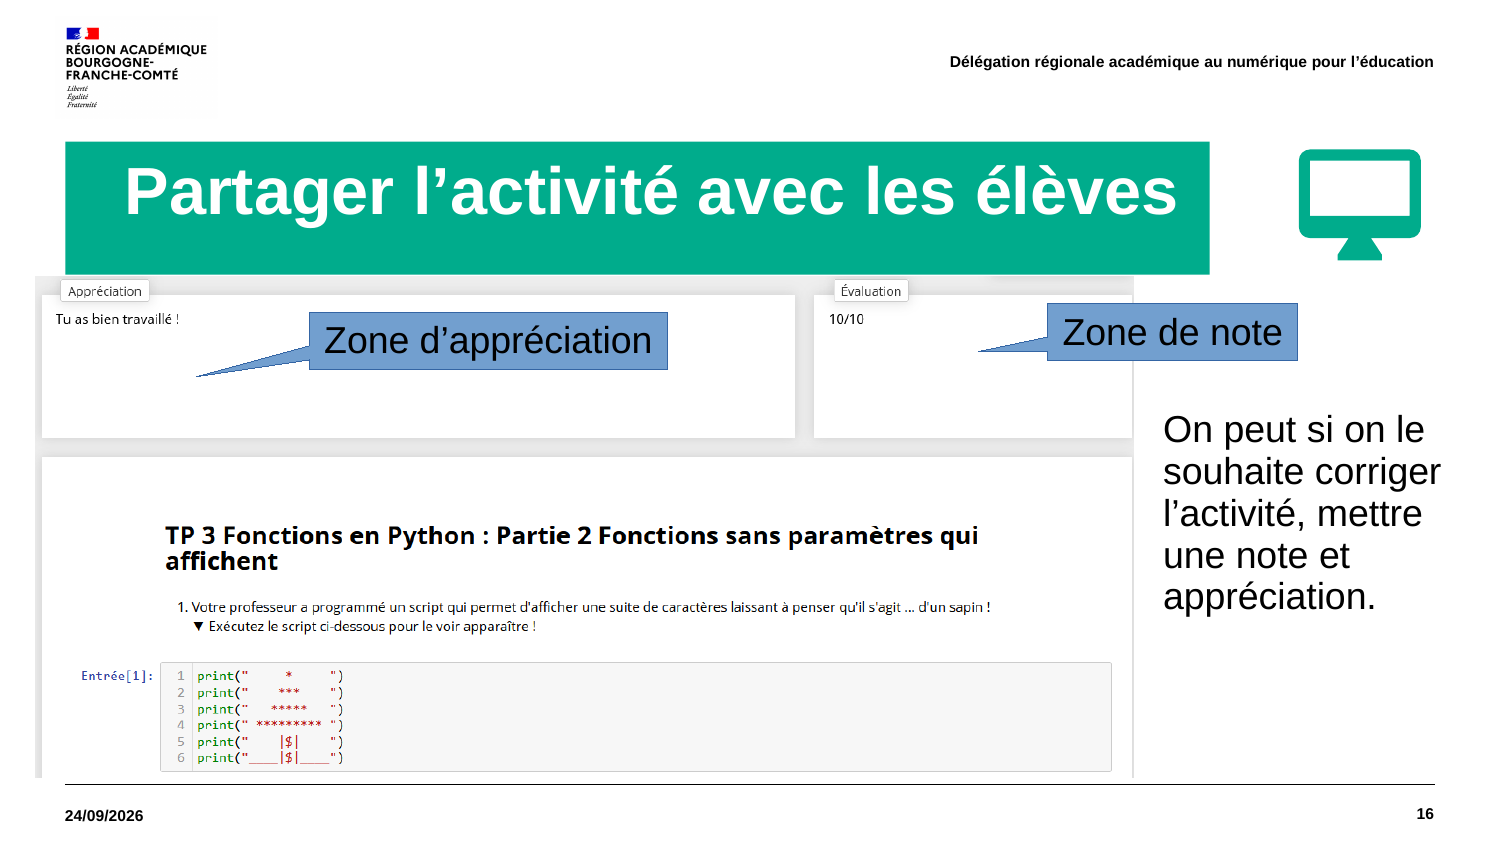

Délégation régionale académique au numérique pour l’éducation
Partager l’activité avec les élèves
Zone de note
Zone d’appréciation
On peut si on le souhaite corriger l’activité, mettre une note et appréciation.